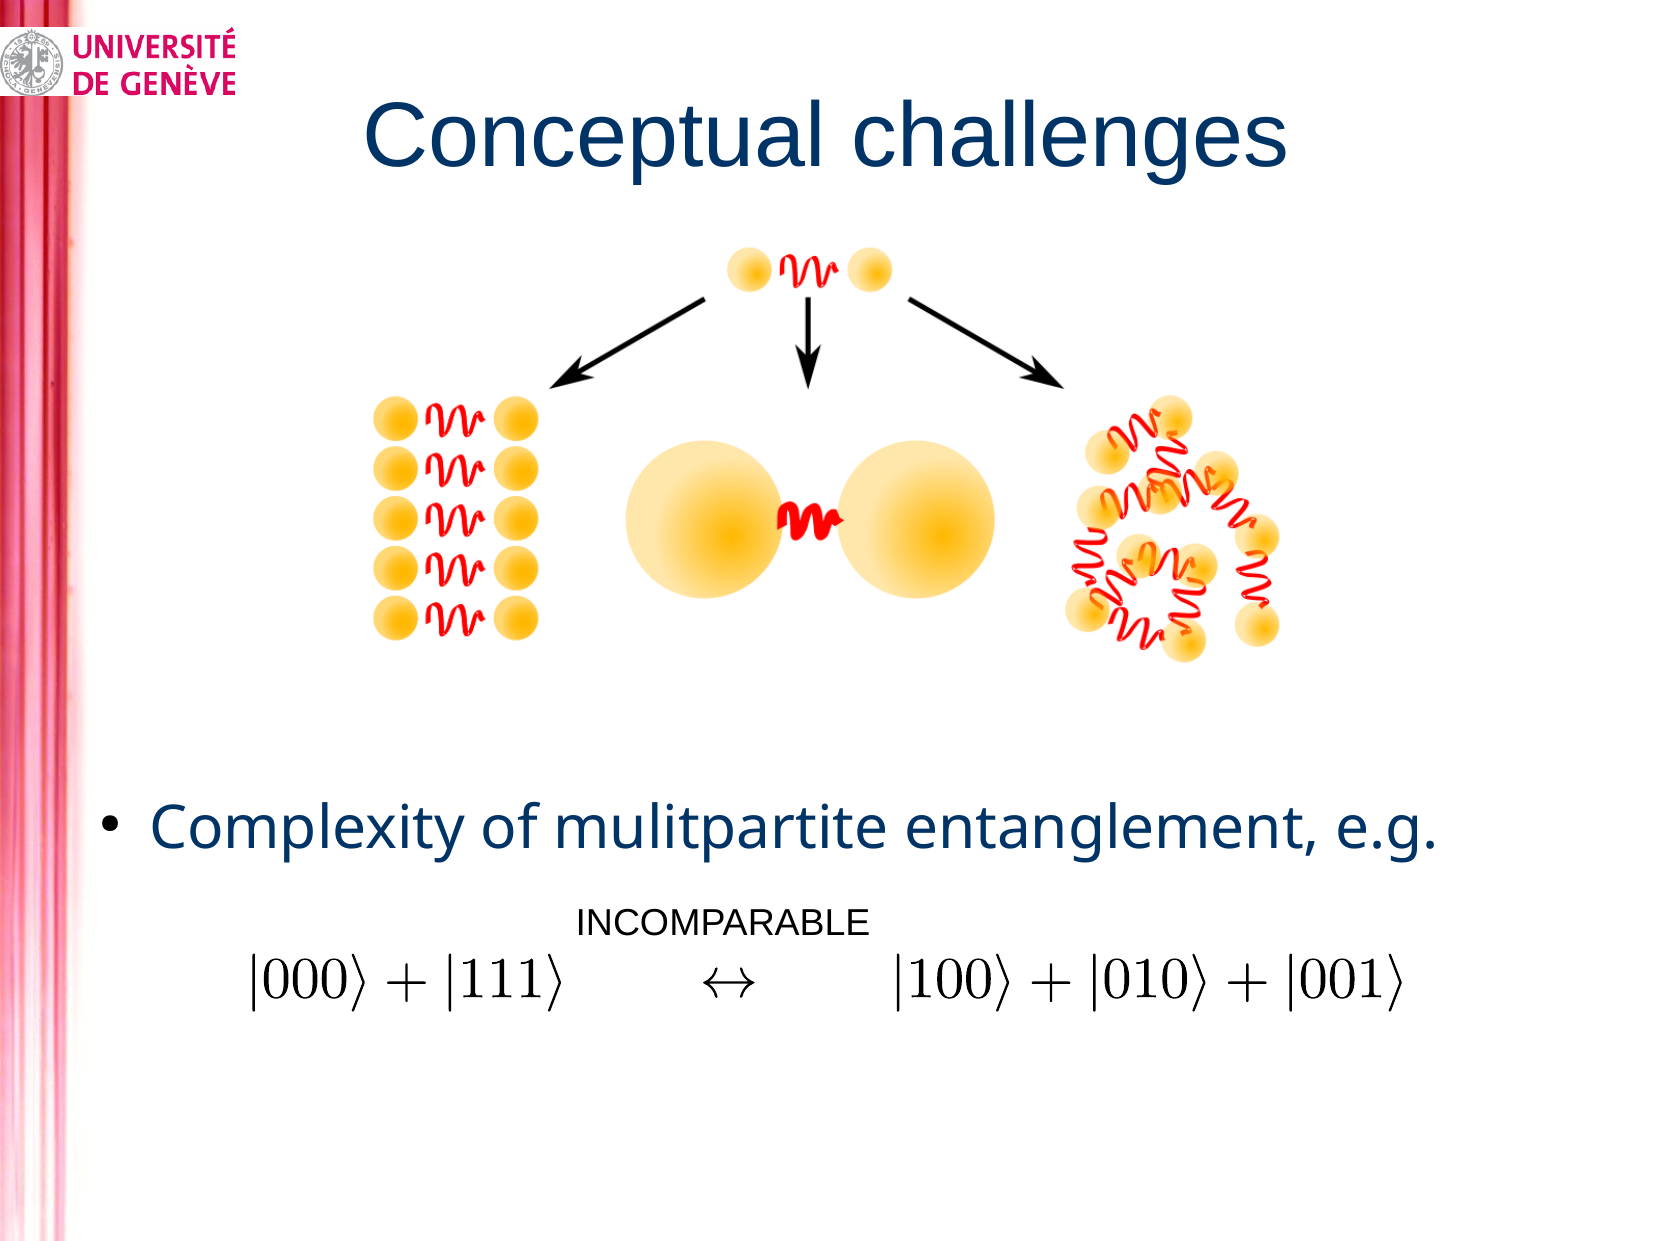

# Conceptual challenges
Complexity of mulitpartite entanglement, e.g.
INCOMPARABLE